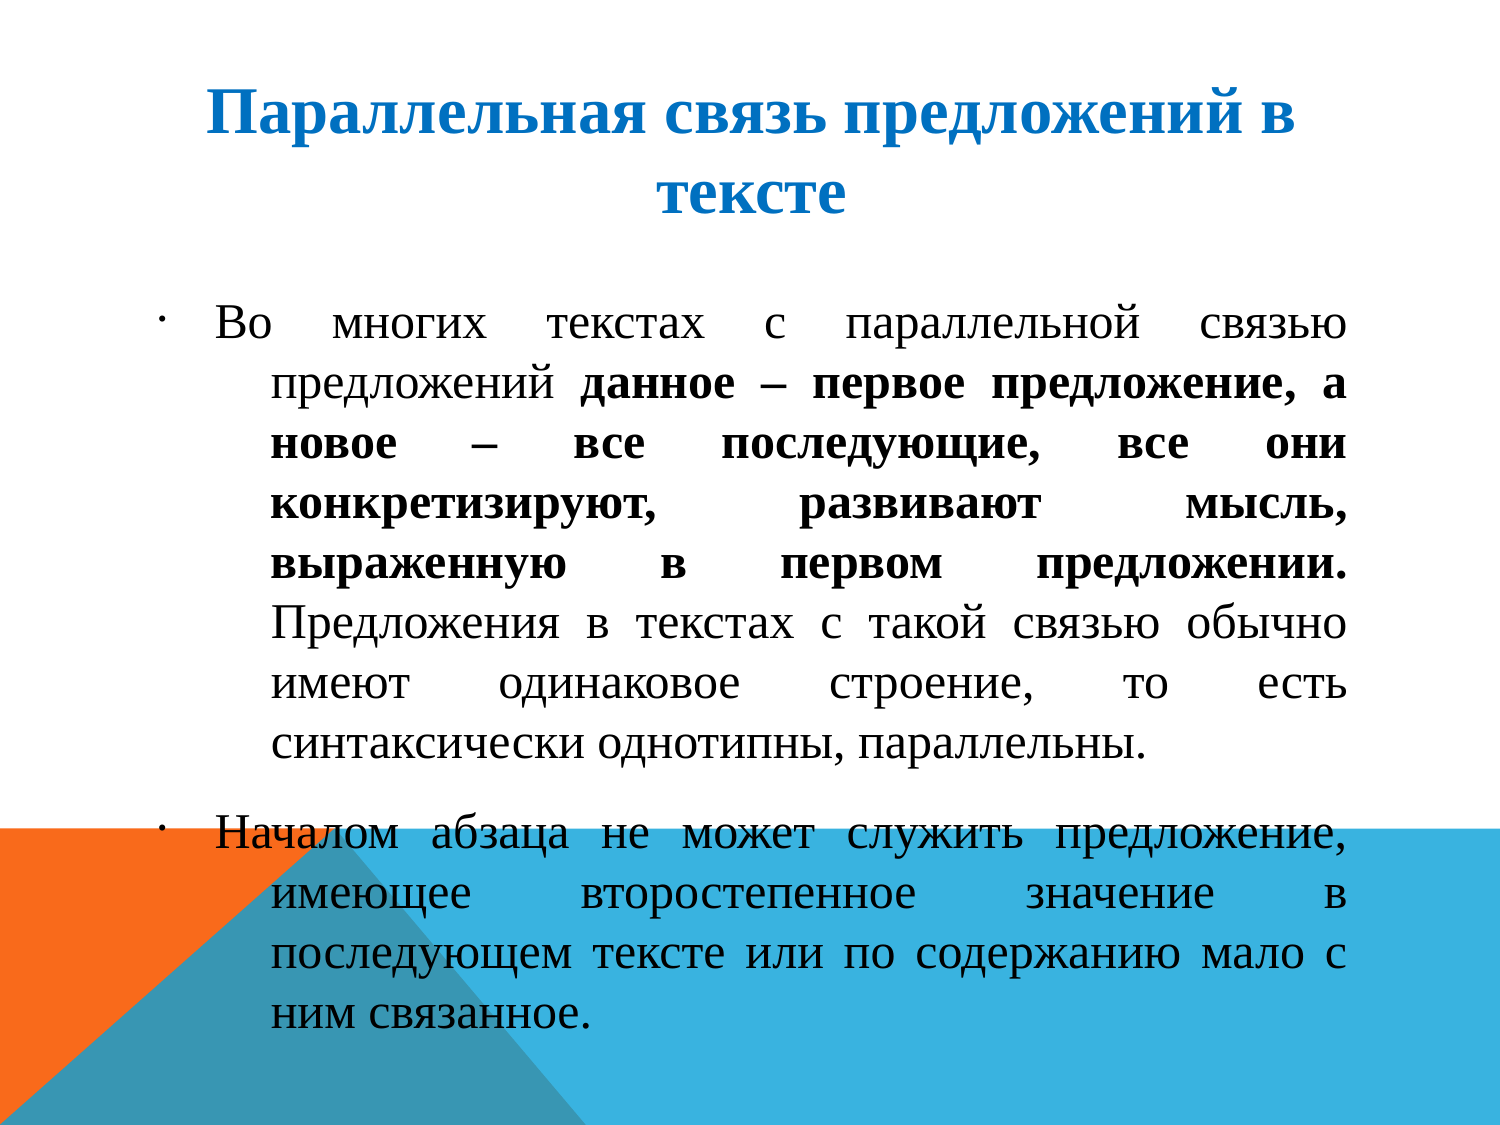

# Параллельная связь предложений в тексте
Во многих текстах с параллельной связью предложений данное – первое предложение, а новое – все последующие, все они конкретизируют, развивают мысль, выраженную в первом предложении. Предложения в текстах с такой связью обычно имеют одинаковое строение, то есть синтаксически однотипны, параллельны.
Началом абзаца не может служить предложение, имеющее второстепенное значение в последующем тексте или по содержанию мало с ним связанное.